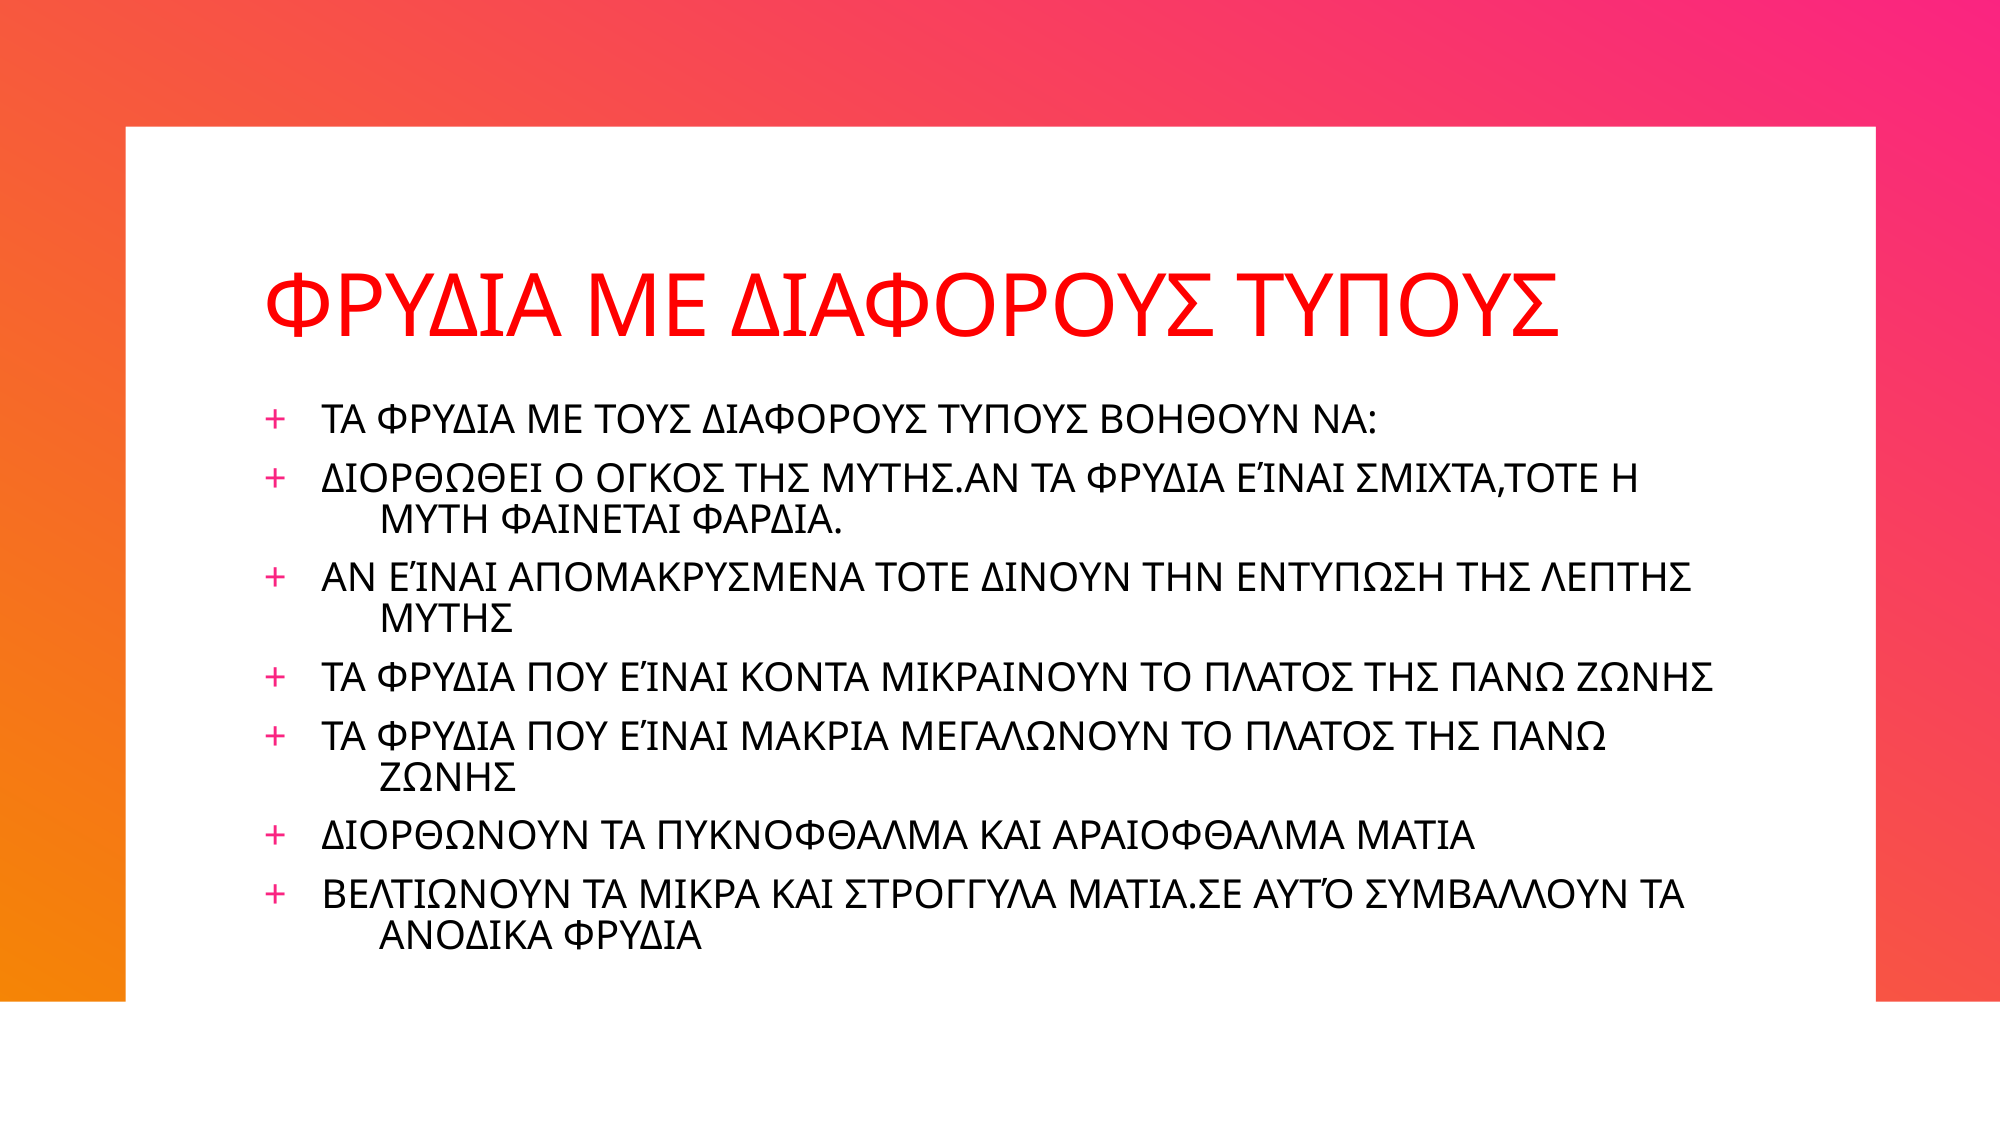

# ΦΡΥΔΙΑ ΜΕ ΔΙΑΦΟΡΟΥΣ ΤΥΠΟΥΣ
ΤΑ ΦΡΥΔΙΑ ΜΕ ΤΟΥΣ ΔΙΑΦΟΡΟΥΣ ΤΥΠΟΥΣ ΒΟΗΘΟΥΝ ΝΑ:
ΔΙΟΡΘΩΘΕΙ Ο ΟΓΚΟΣ ΤΗΣ ΜΥΤΗΣ.ΑΝ ΤΑ ΦΡΥΔΙΑ ΕΊΝΑΙ ΣΜΙΧΤΑ,ΤΟΤΕ Η ΜΥΤΗ ΦΑΙΝΕΤΑΙ ΦΑΡΔΙΑ.
ΑΝ ΕΊΝΑΙ ΑΠΟΜΑΚΡΥΣΜΕΝΑ ΤΟΤΕ ΔΙΝΟΥΝ ΤΗΝ ΕΝΤΥΠΩΣΗ ΤΗΣ ΛΕΠΤΗΣ ΜΥΤΗΣ
ΤΑ ΦΡΥΔΙΑ ΠΟΥ ΕΊΝΑΙ ΚΟΝΤΑ ΜΙΚΡΑΙΝΟΥΝ ΤΟ ΠΛΑΤΟΣ ΤΗΣ ΠΑΝΩ ΖΩΝΗΣ
ΤΑ ΦΡΥΔΙΑ ΠΟΥ ΕΊΝΑΙ ΜΑΚΡΙΑ ΜΕΓΑΛΩΝΟΥΝ ΤΟ ΠΛΑΤΟΣ ΤΗΣ ΠΑΝΩ ΖΩΝΗΣ
ΔΙΟΡΘΩΝΟΥΝ ΤΑ ΠΥΚΝΟΦΘΑΛΜΑ ΚΑΙ ΑΡΑΙΟΦΘΑΛΜΑ ΜΑΤΙΑ
ΒΕΛΤΙΩΝΟΥΝ ΤΑ ΜΙΚΡΑ ΚΑΙ ΣΤΡΟΓΓΥΛΑ ΜΑΤΙΑ.ΣΕ ΑΥΤΌ ΣΥΜΒΑΛΛΟΥΝ ΤΑ ΑΝΟΔΙΚΑ ΦΡΥΔΙΑ